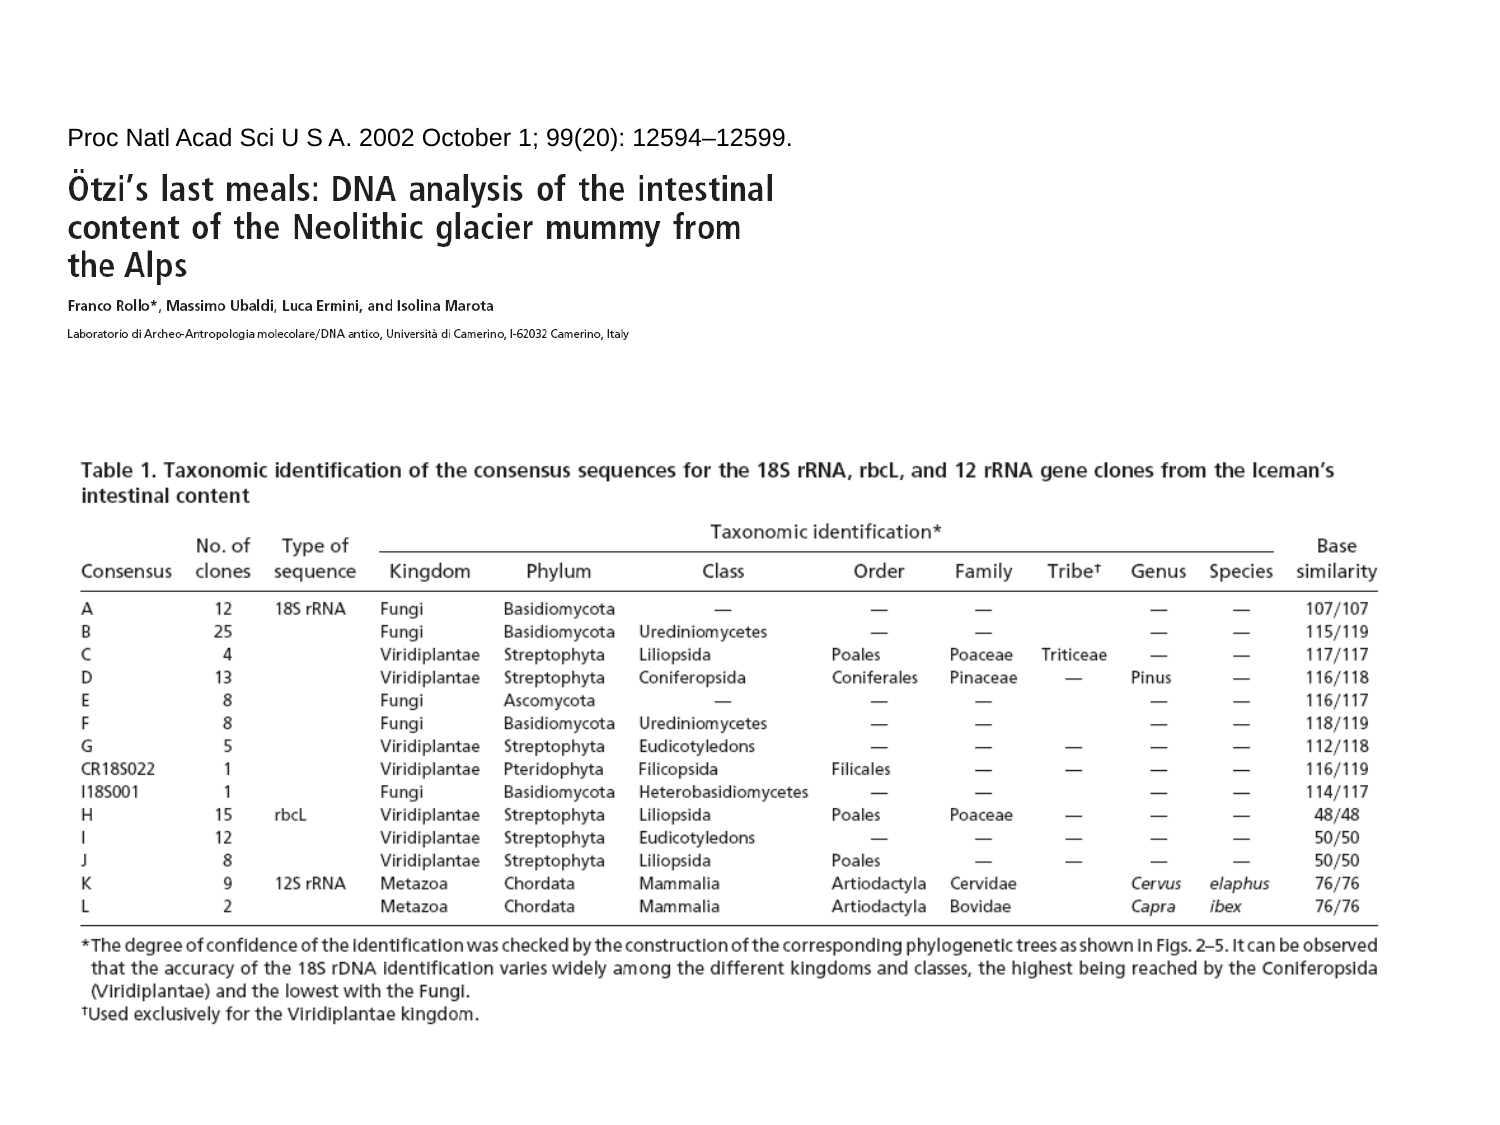

Proc Natl Acad Sci U S A. 2002 October 1; 99(20): 12594–12599.